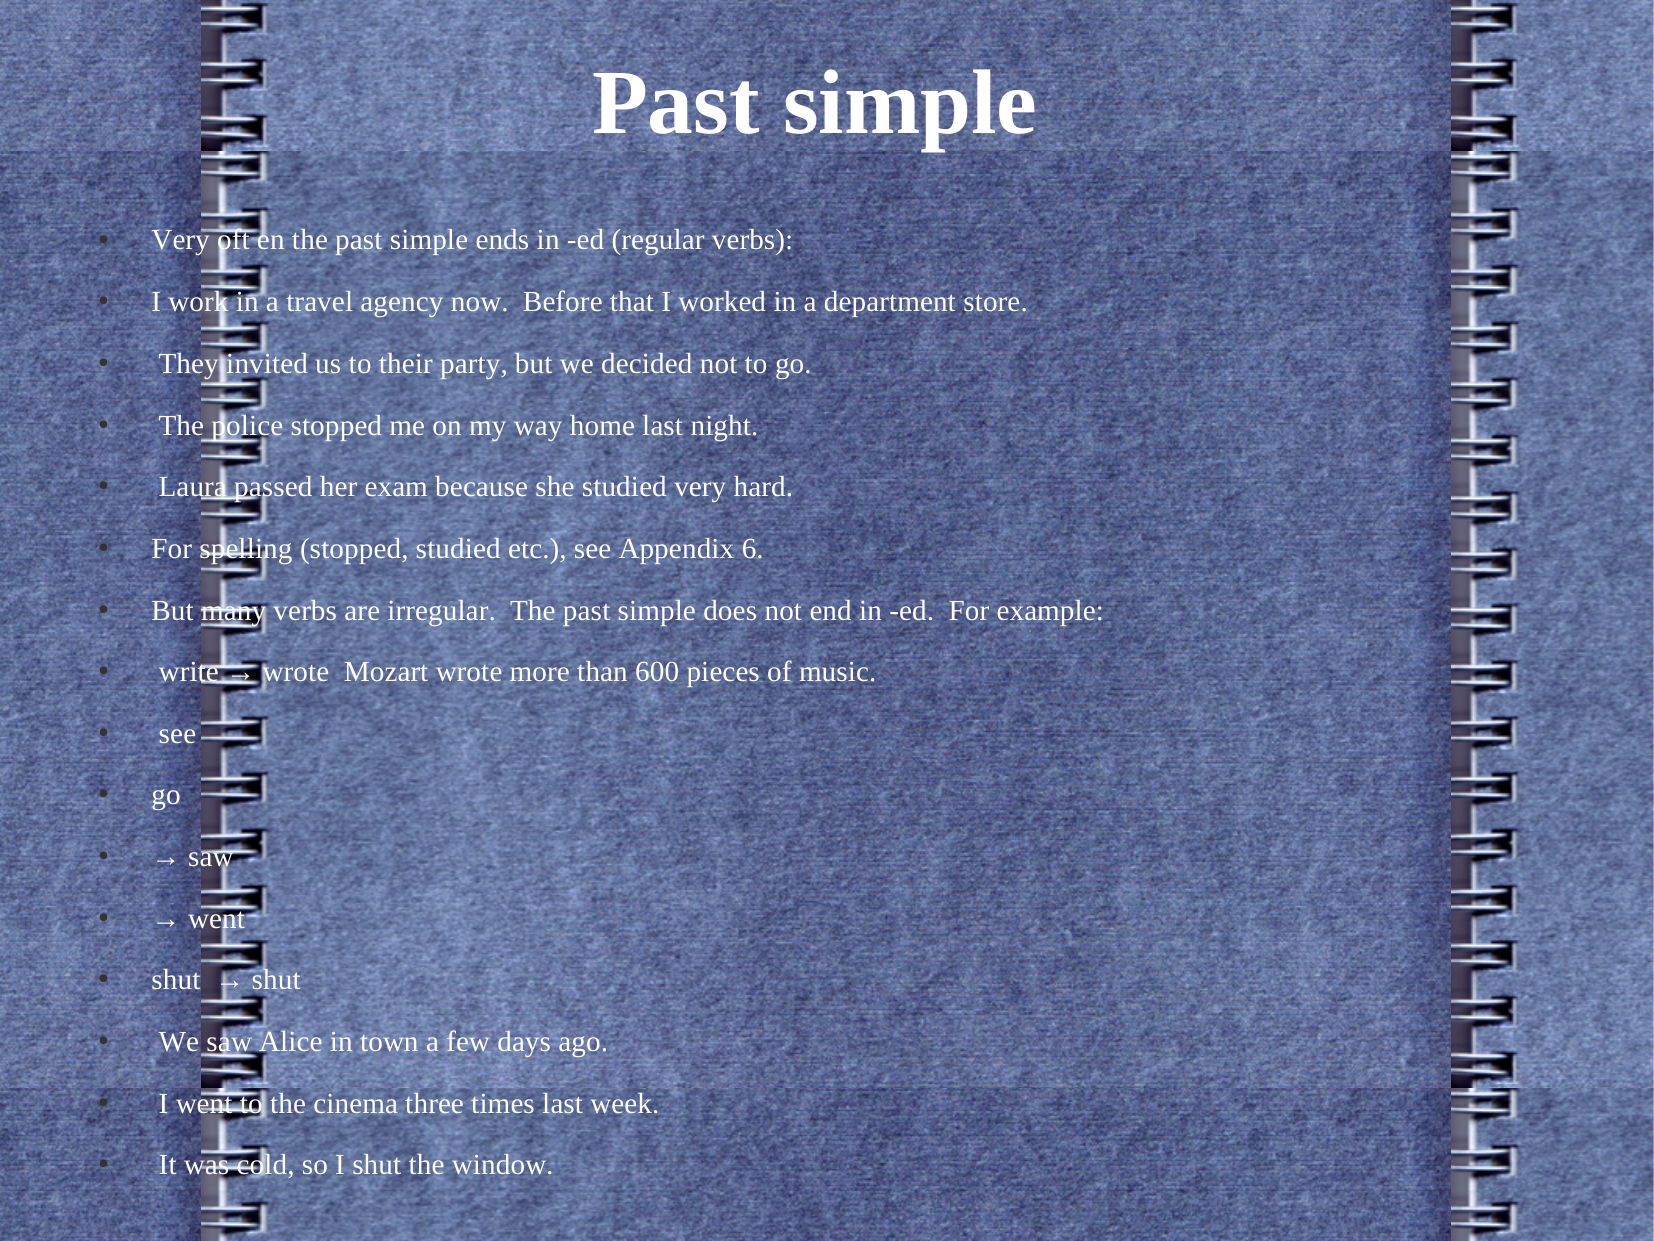

# Past simple
Very oft en the past simple ends in -ed (regular verbs):
I work in a travel agency now. Before that I worked in a department store.
 They invited us to their party, but we decided not to go.
 The police stopped me on my way home last night.
 Laura passed her exam because she studied very hard.
For spelling (stopped, studied etc.), see Appendix 6.
But many verbs are irregular. The past simple does not end in -ed. For example:
 write → wrote Mozart wrote more than 600 pieces of music.
 see
go
→ saw
→ went
shut → shut
 We saw Alice in town a few days ago.
 I went to the cinema three times last week.
 It was cold, so I shut the window.